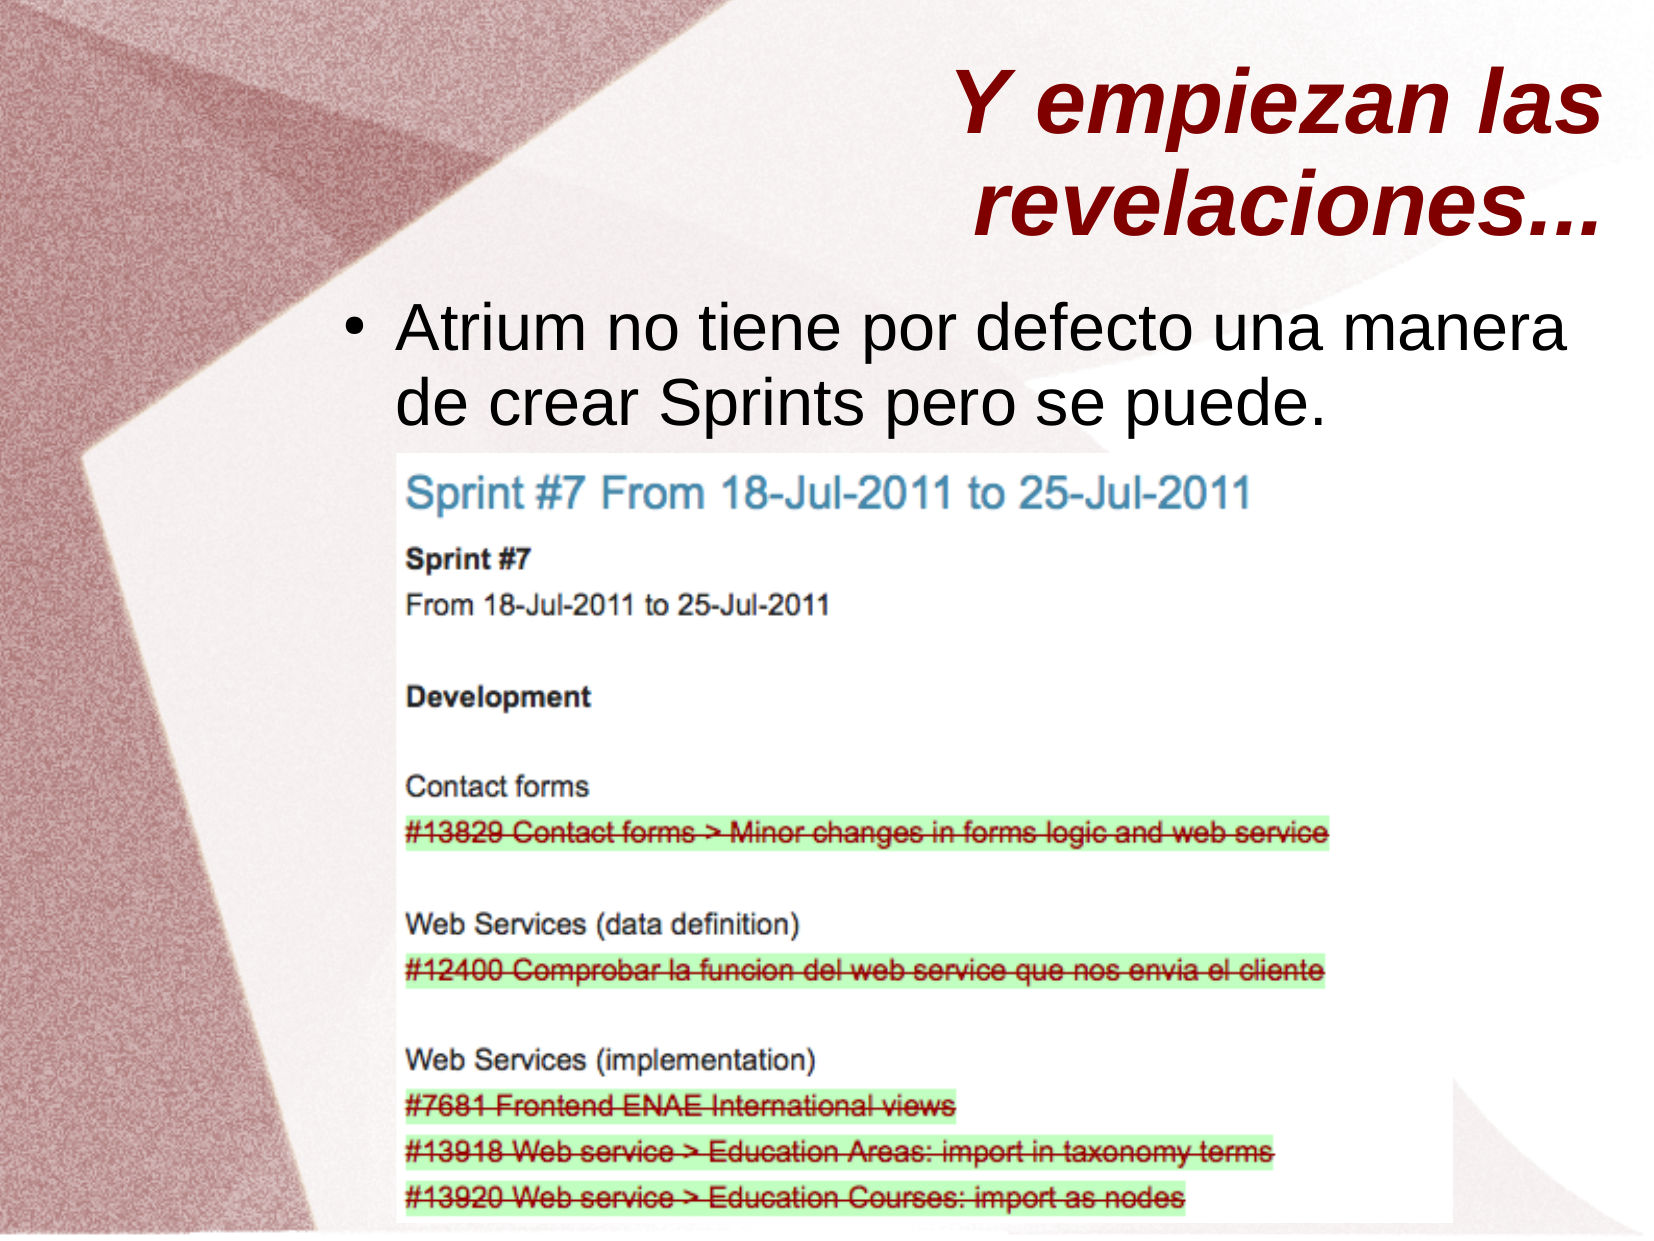

# Y empiezan las revelaciones...
Atrium no tiene por defecto una manera de crear Sprints pero se puede.